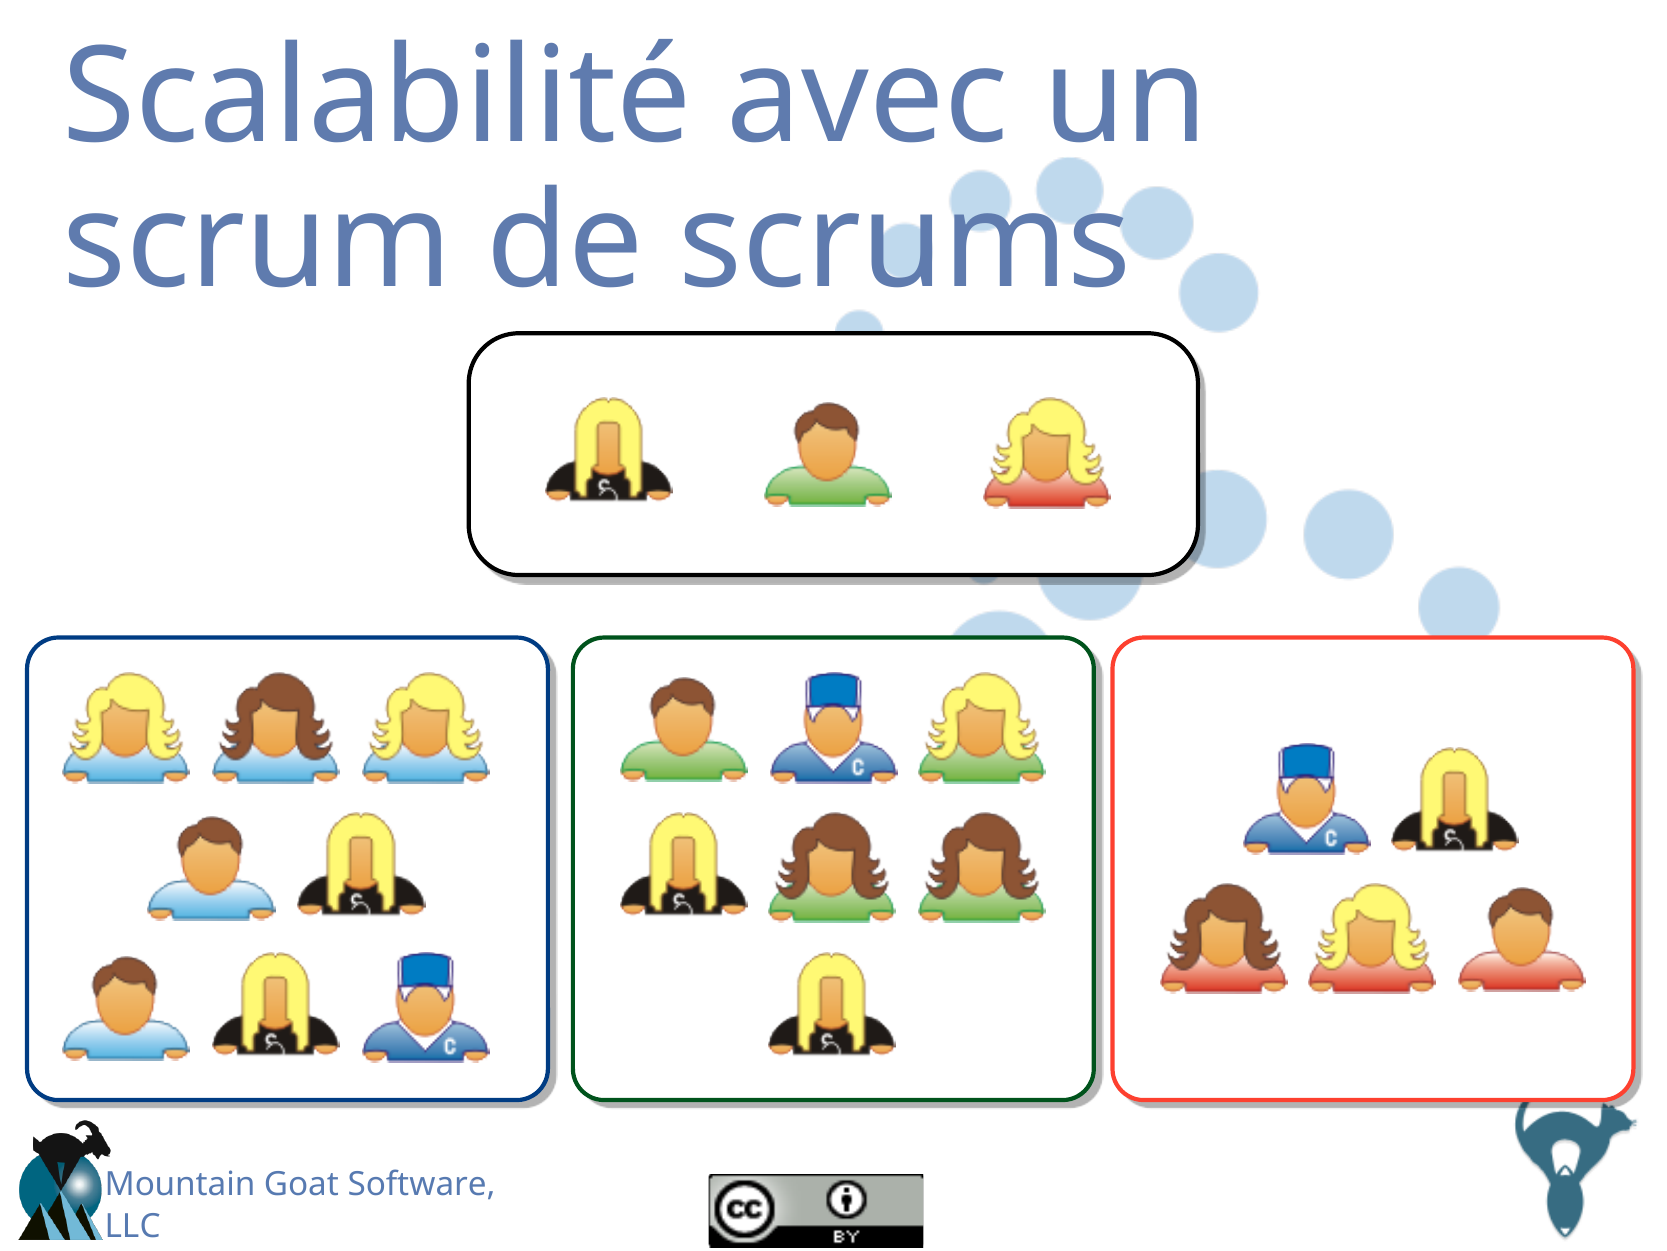

# Scalabilité avec un scrum de scrums